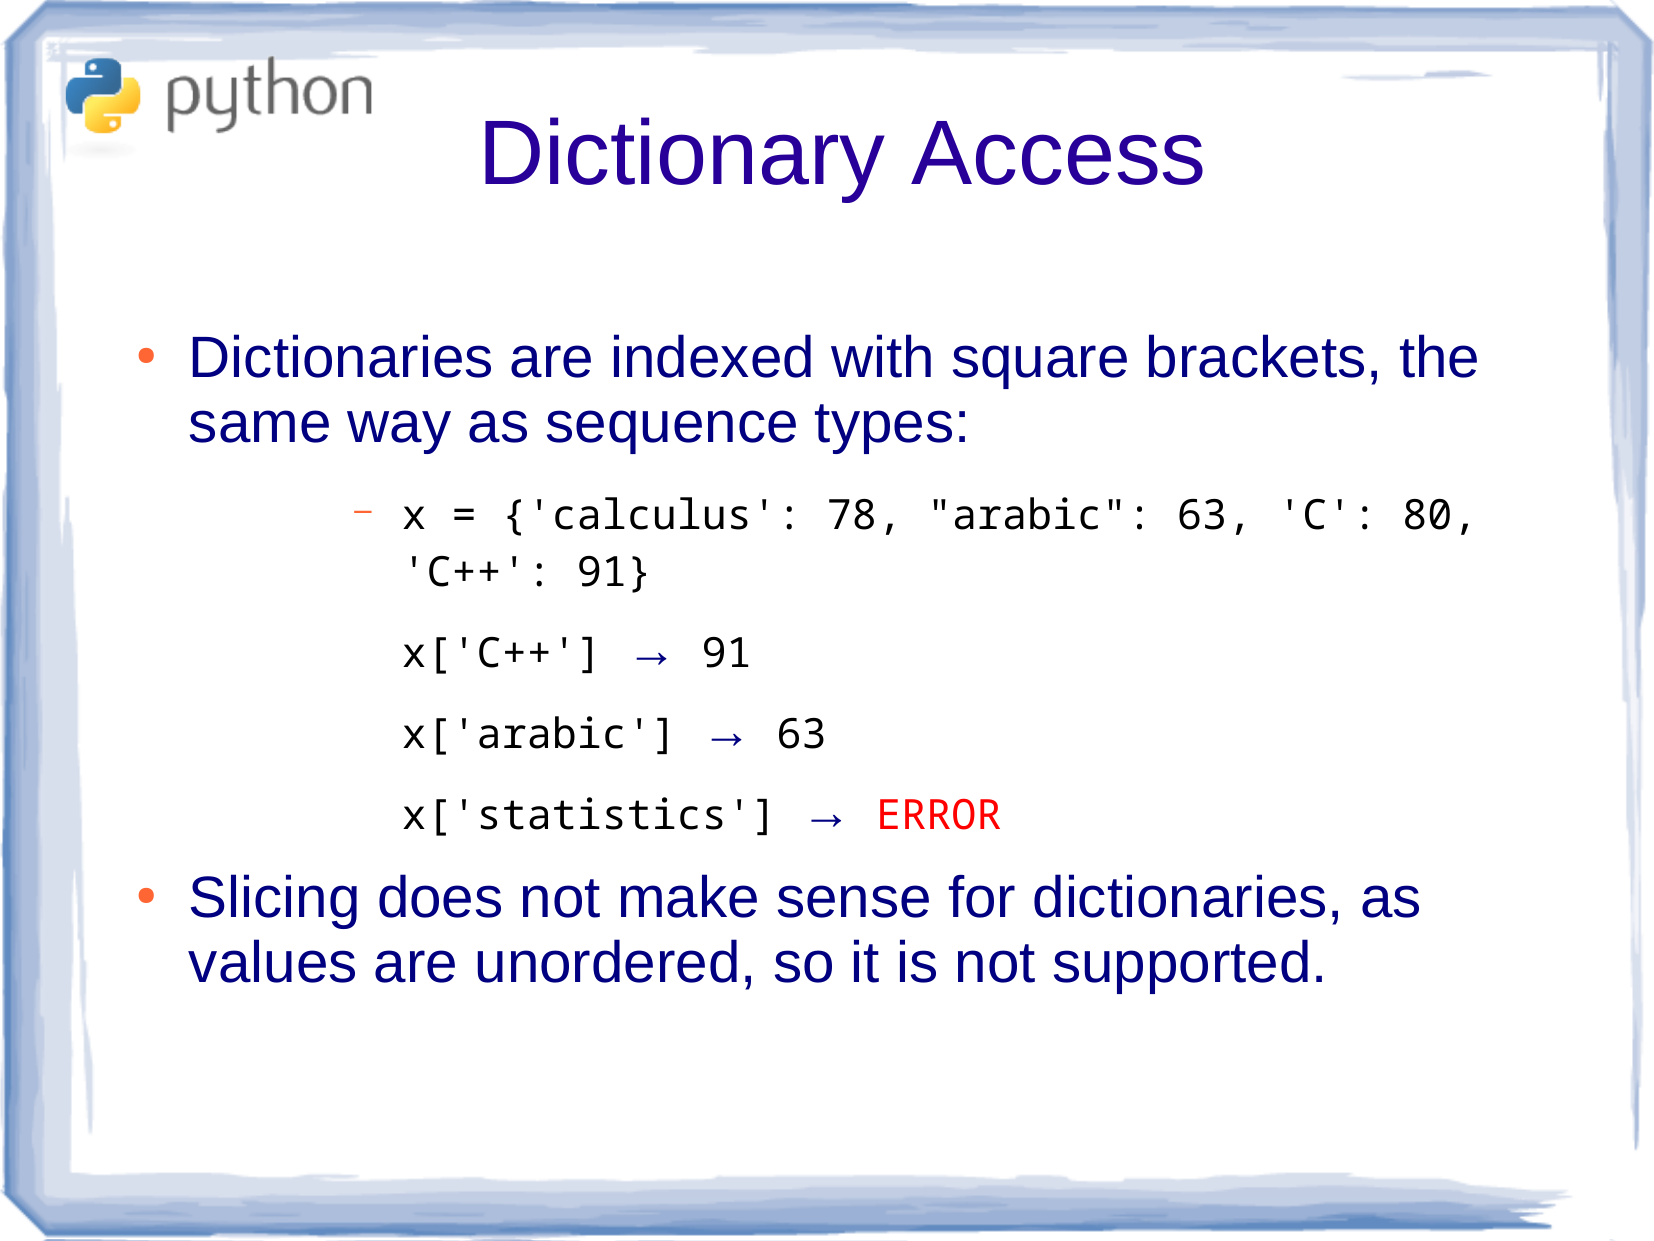

# Dictionary Access
Dictionaries are indexed with square brackets, the same way as sequence types:
x = {'calculus': 78, "arabic": 63, 'C': 80, 'C++': 91}
x['C++'] → 91
x['arabic'] → 63
x['statistics'] → ERROR
Slicing does not make sense for dictionaries, as values are unordered, so it is not supported.